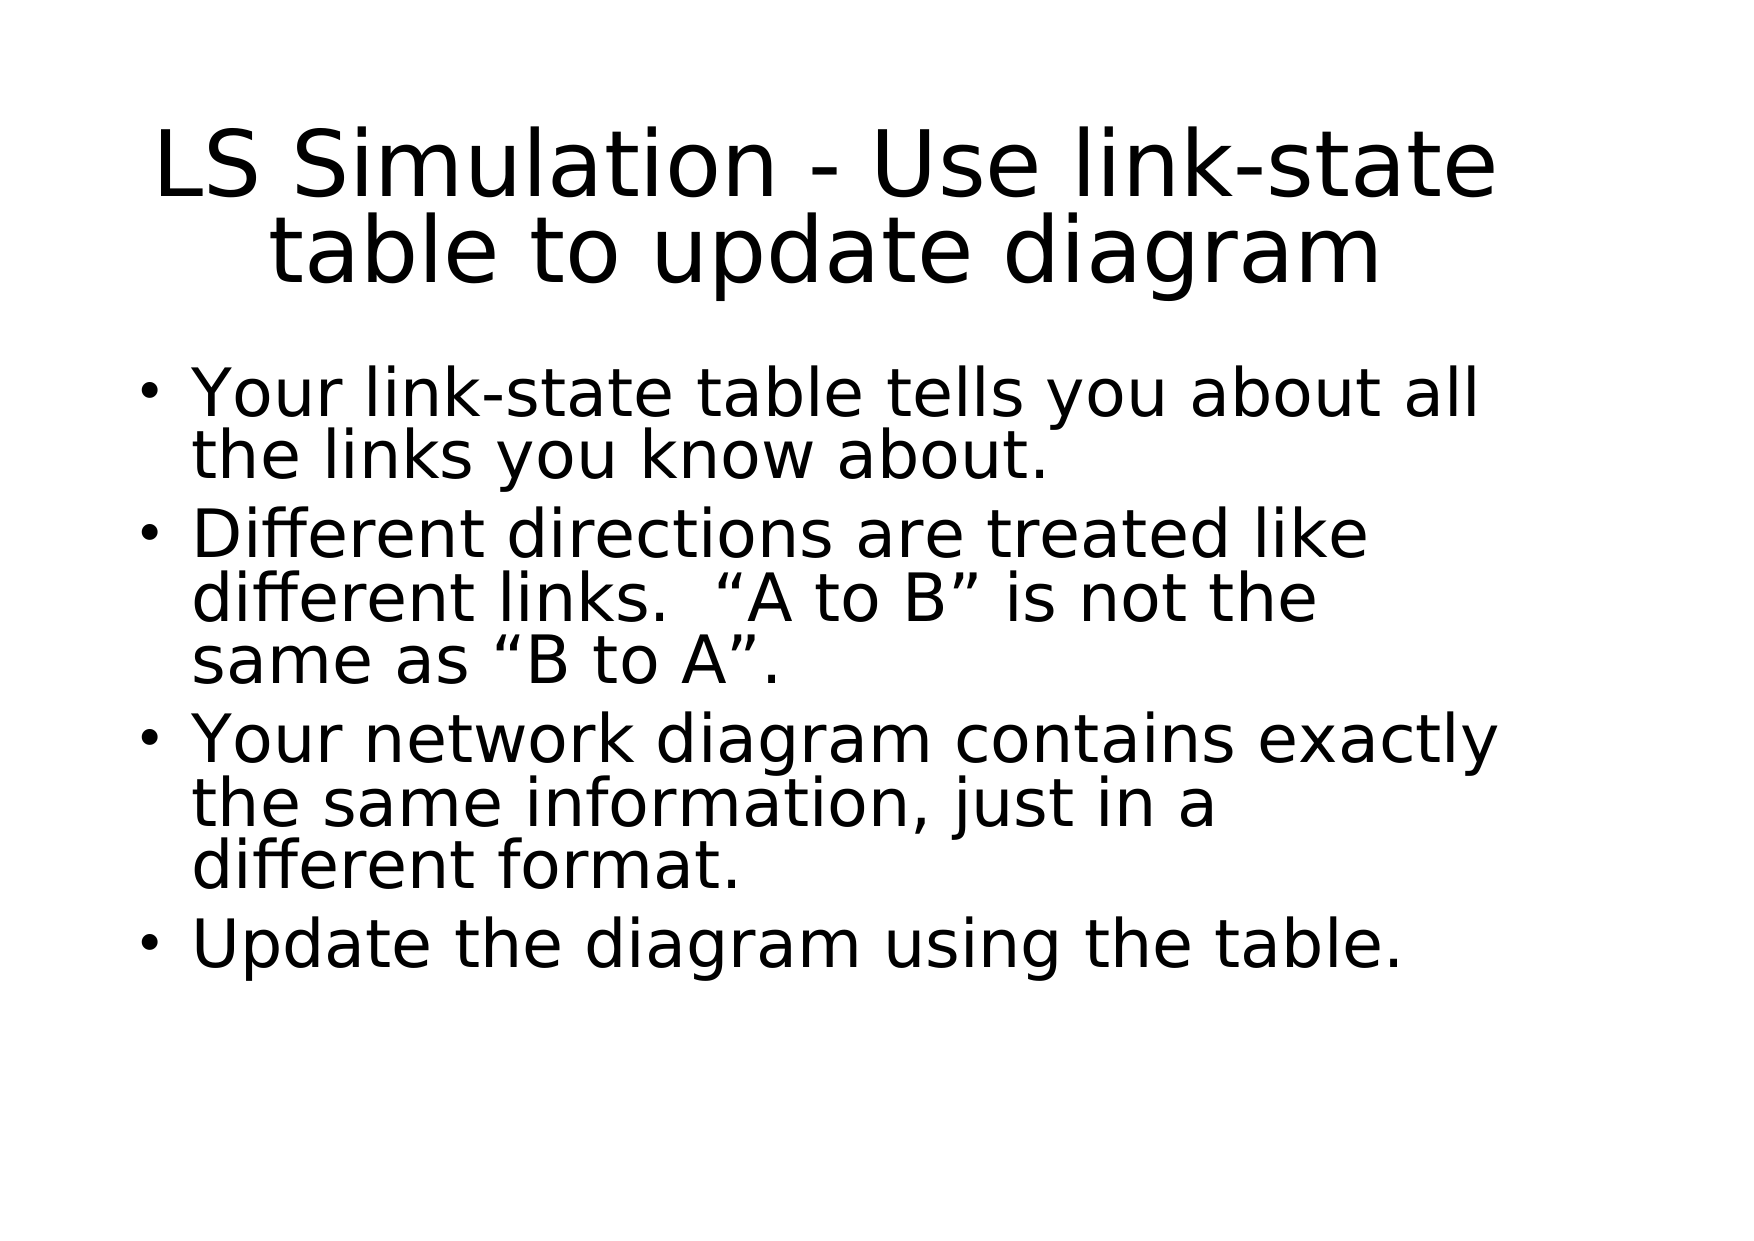

# LS Simulation - Use link-state table to update diagram
Your link-state table tells you about all the links you know about.
Different directions are treated like different links. “A to B” is not the same as “B to A”.
Your network diagram contains exactly the same information, just in a different format.
Update the diagram using the table.